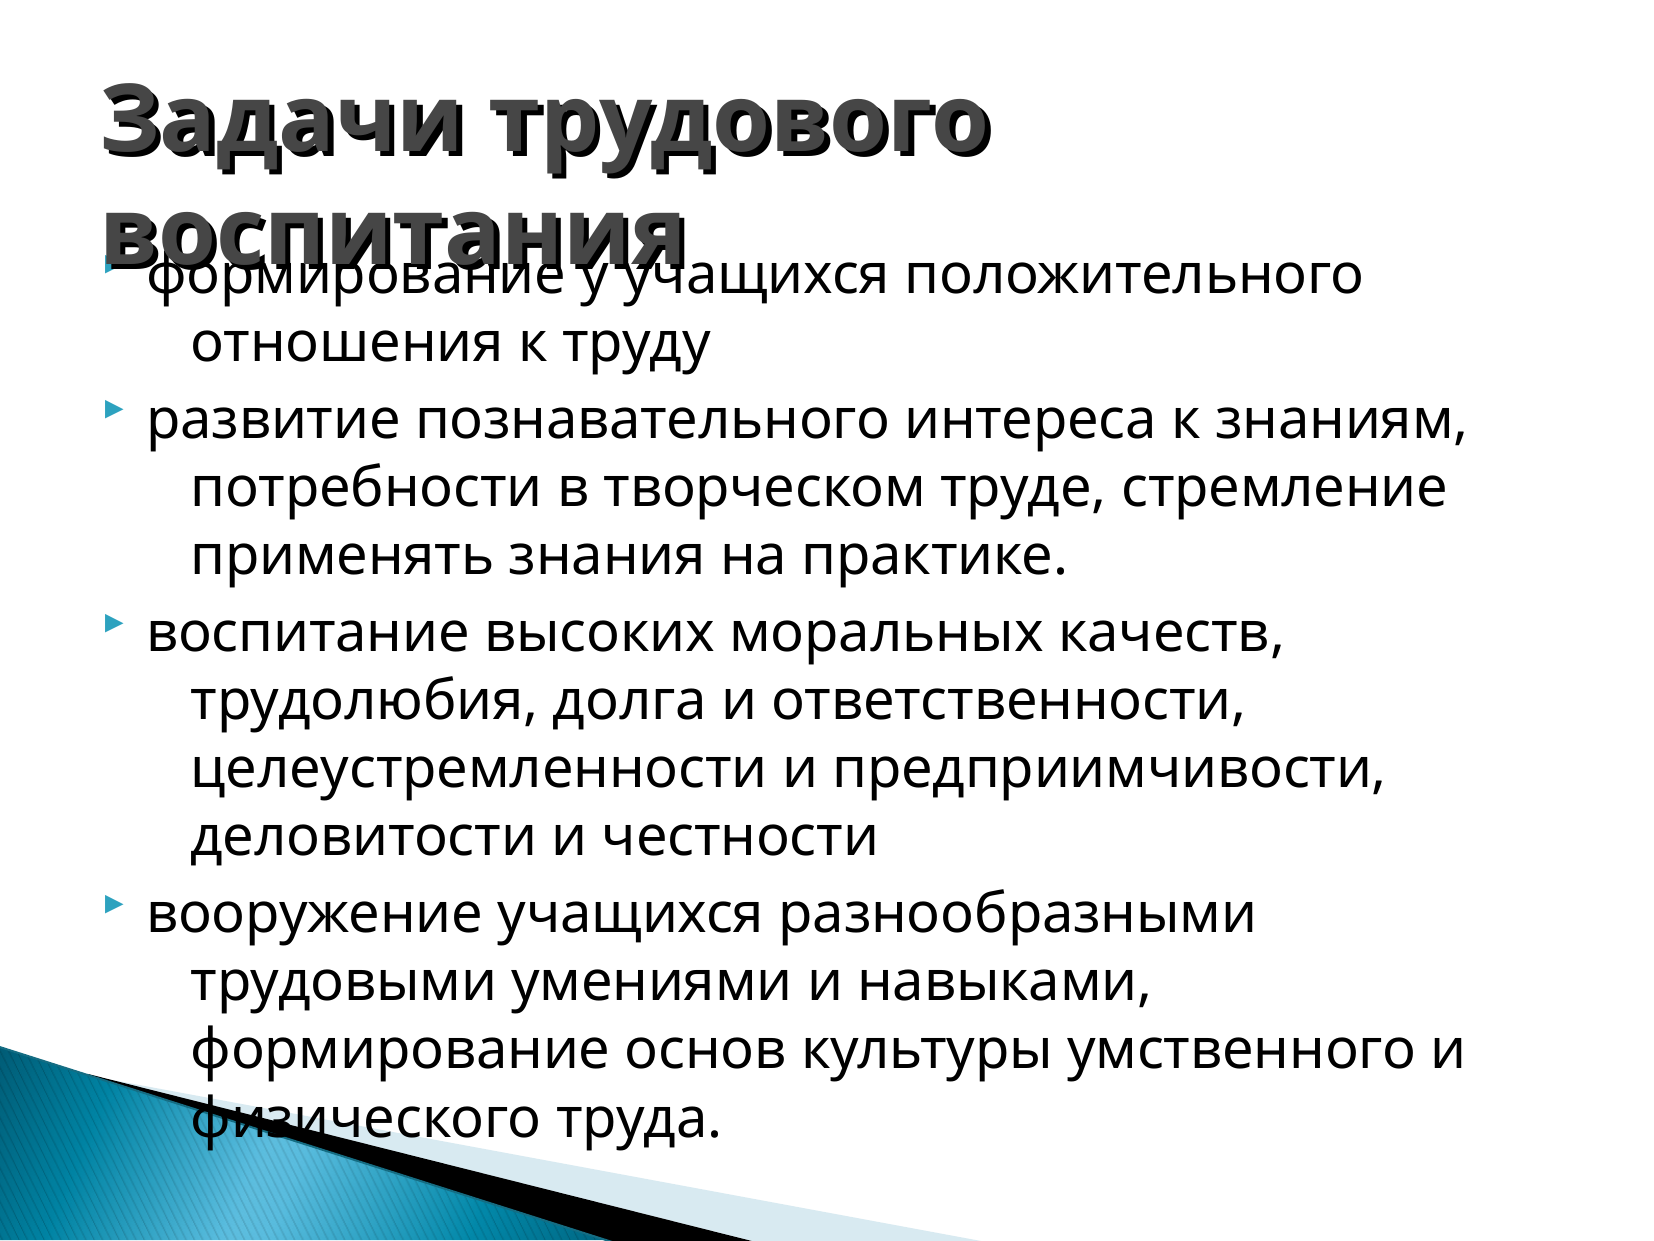

Задачи трудового воспитания
# формирование у учащихся положительного отношения к труду
развитие познавательного интереса к знаниям, потребности в творческом труде, стремление применять знания на практике.
воспитание высоких моральных качеств, трудолюбия, долга и ответственности, целеустремленности и предприимчивости, деловитости и честности
вооружение учащихся разнообразными трудовыми умениями и навыками, формирование основ культуры умственного и физического труда.